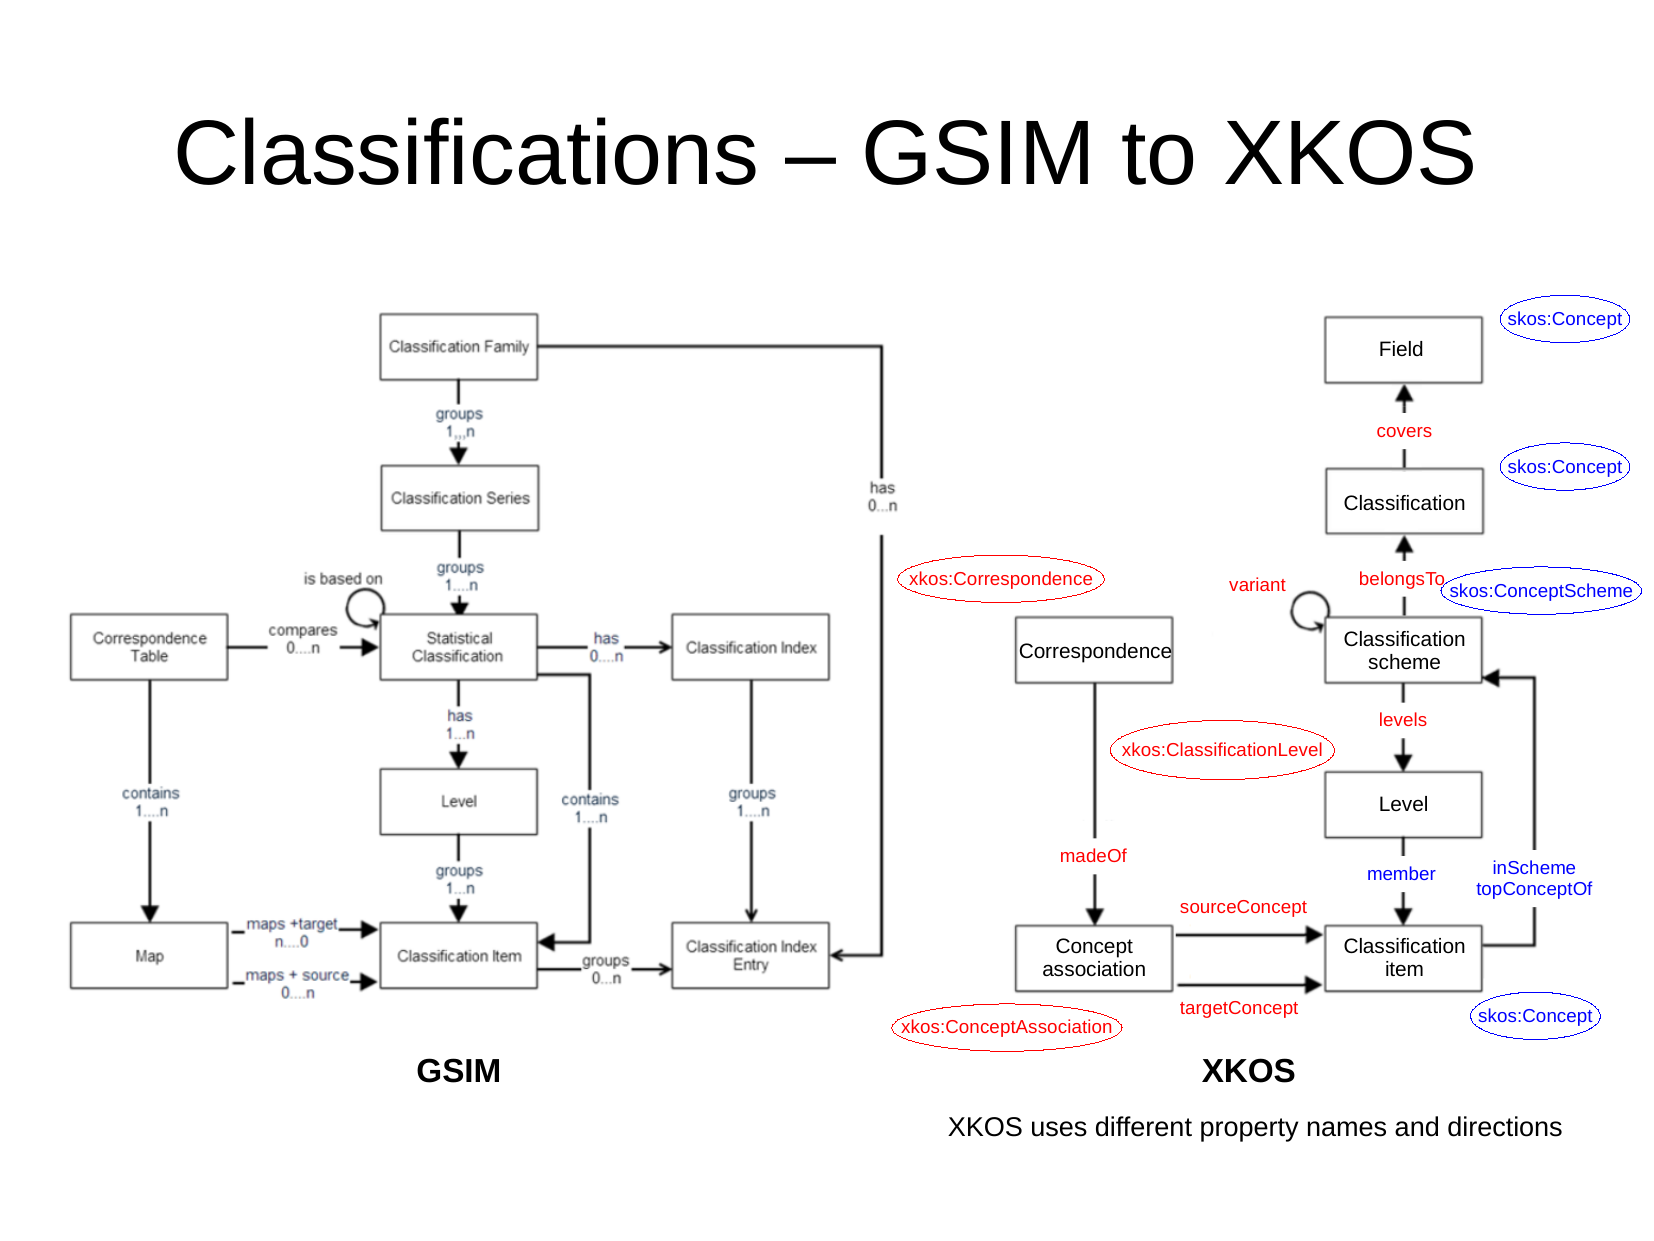

# Classifications – GSIM to XKOS
skos:Concept
Field
covers
skos:Concept
Classification
xkos:Correspondence
belongsTo
variant
skos:ConceptScheme
Classification
scheme
Correspondence
levels
xkos:ClassificationLevel
Level
madeOf
inScheme
topConceptOf
member
sourceConcept
Classification
item
Concept
association
targetConcept
skos:Concept
xkos:ConceptAssociation
GSIM
XKOS
XKOS uses different property names and directions